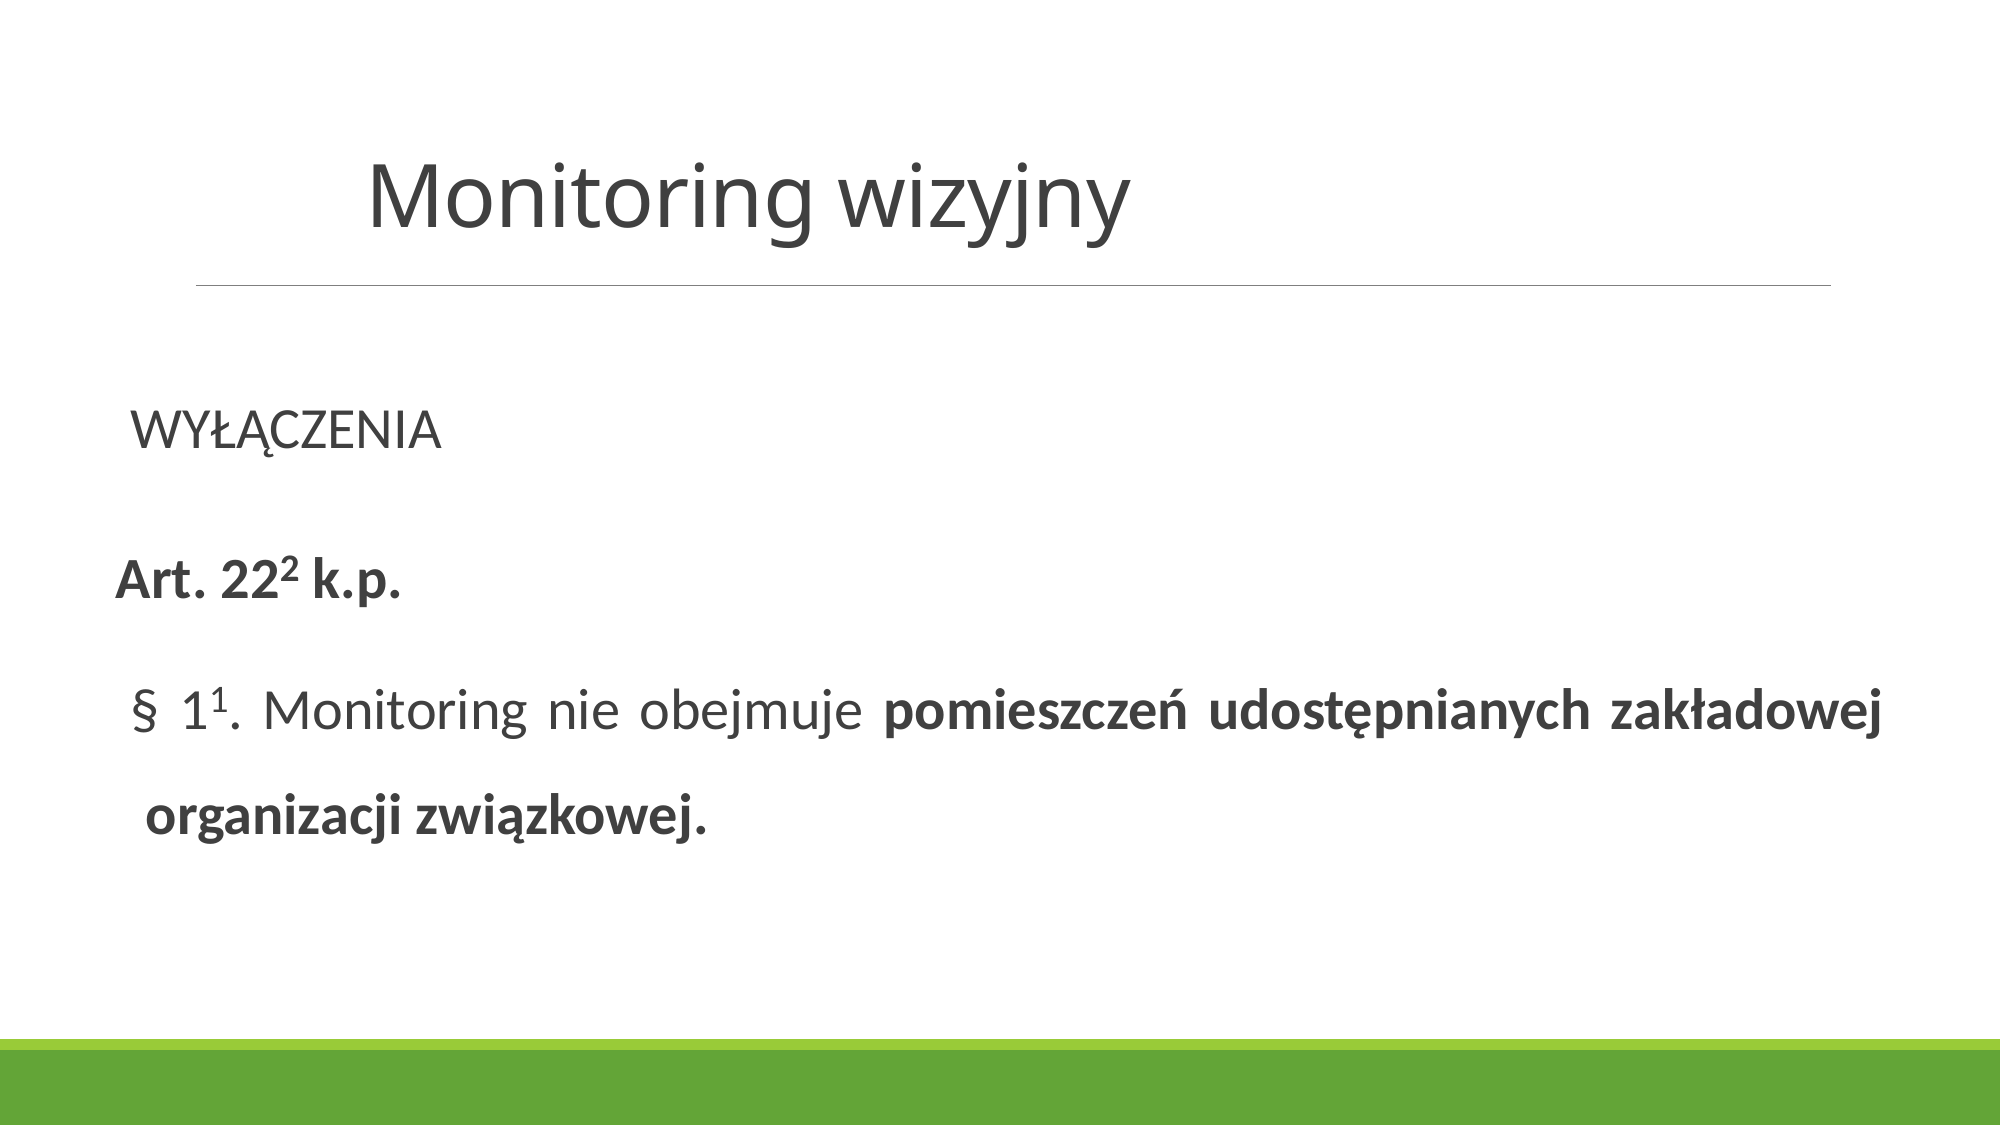

# Monitoring wizyjny
WYŁĄCZENIA
Art. 222 k.p.
§ 11. Monitoring nie obejmuje pomieszczeń udostępnianych zakładowej organizacji związkowej.